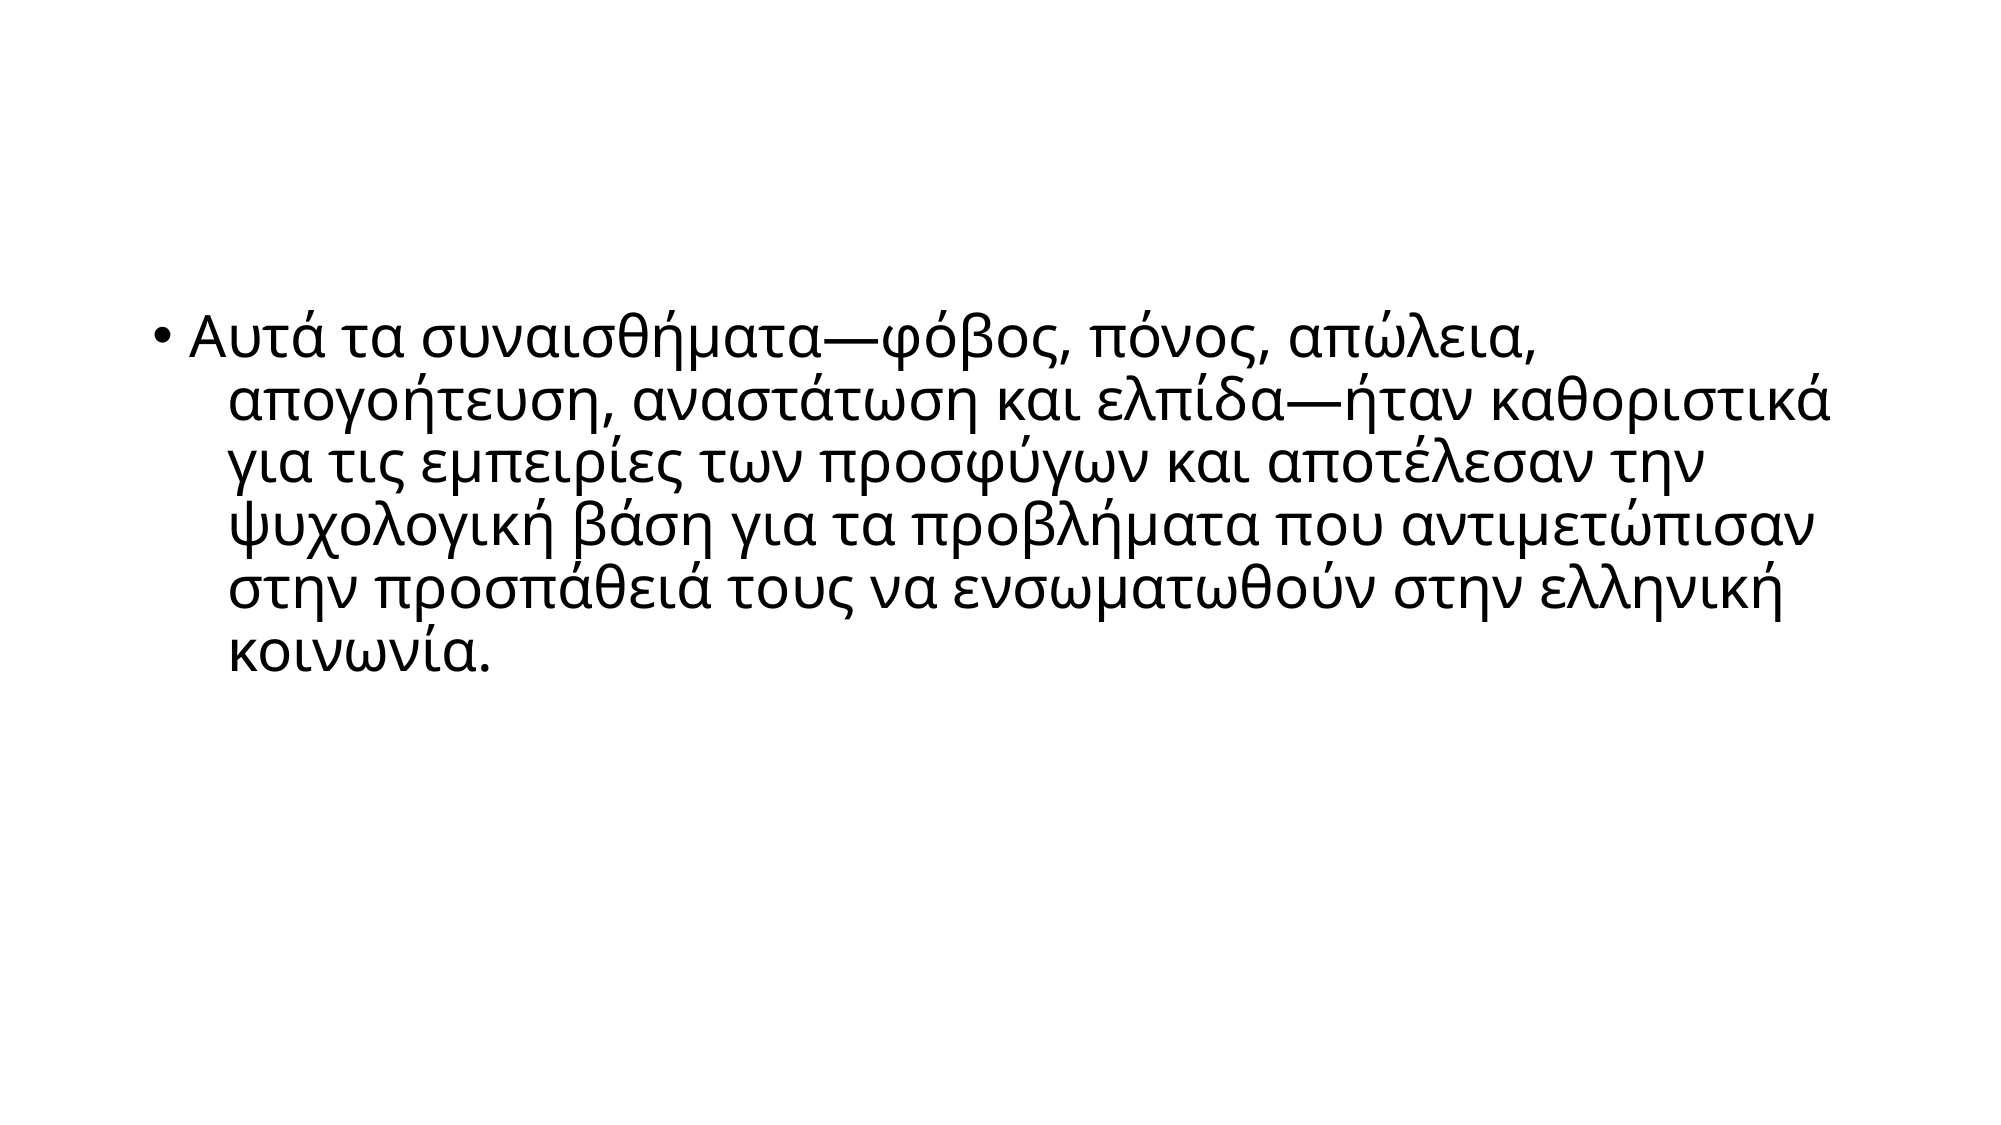

#
Αυτά τα συναισθήματα—φόβος, πόνος, απώλεια, απογοήτευση, αναστάτωση και ελπίδα—ήταν καθοριστικά για τις εμπειρίες των προσφύγων και αποτέλεσαν την ψυχολογική βάση για τα προβλήματα που αντιμετώπισαν στην προσπάθειά τους να ενσωματωθούν στην ελληνική κοινωνία.